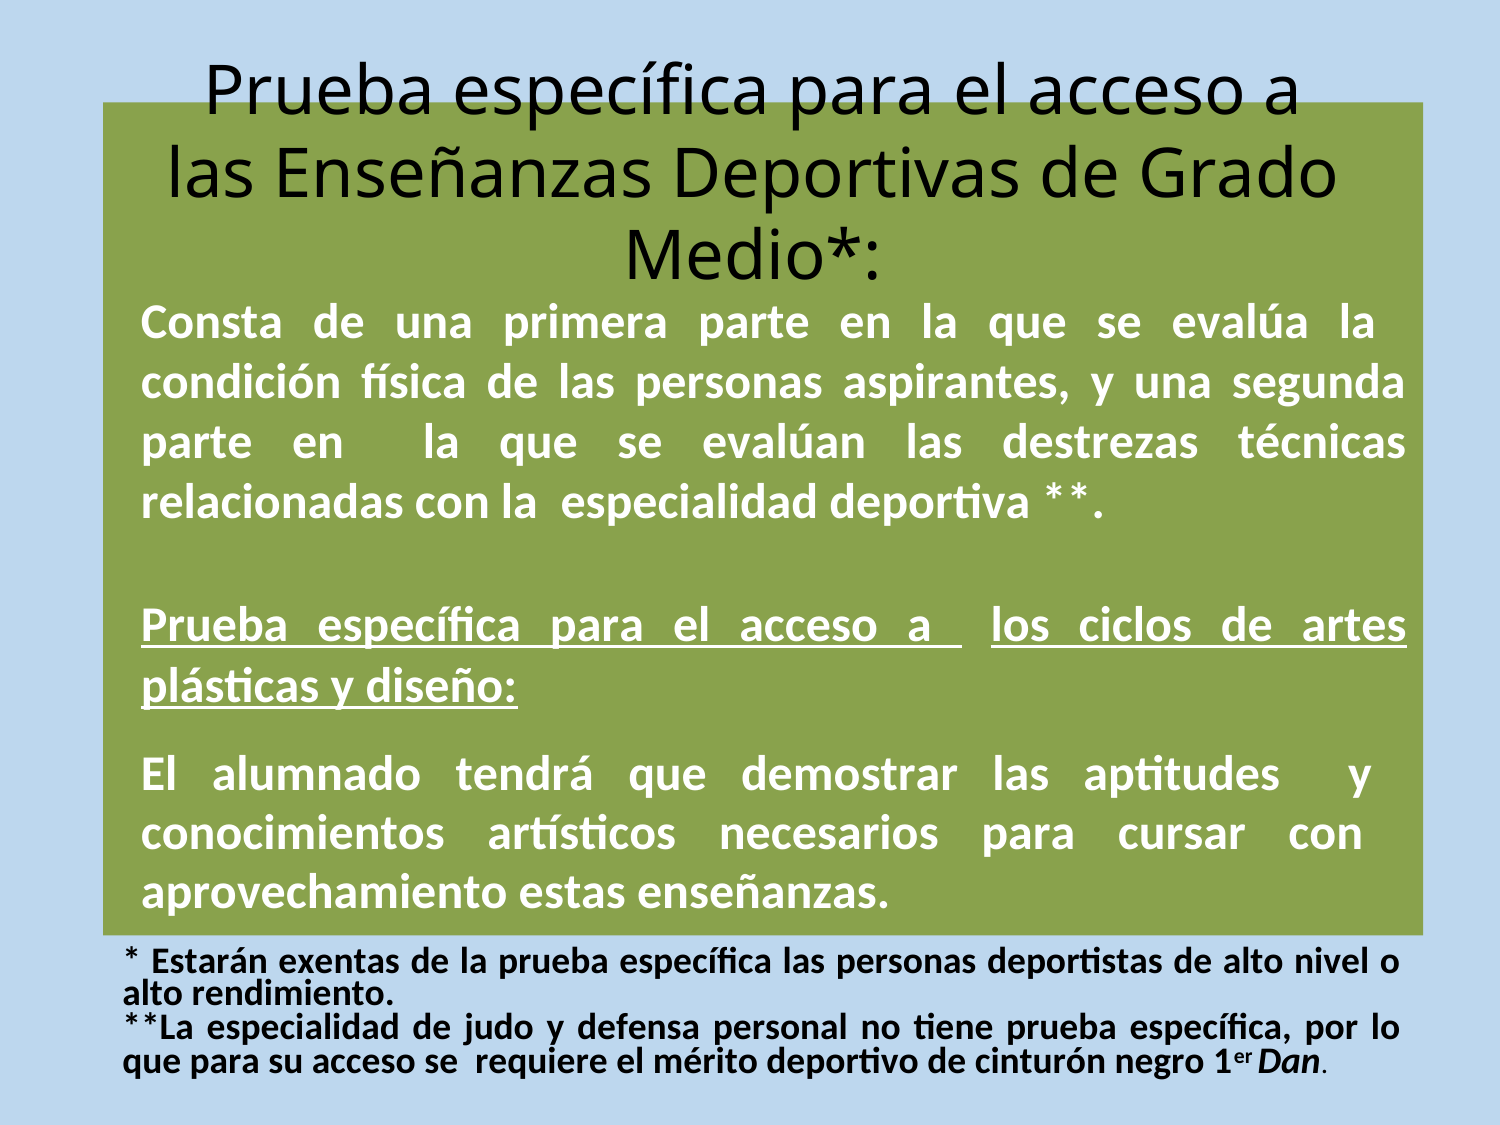

Prueba especíﬁca para el acceso a
las Enseñanzas Deportivas de Grado Medio*:
Consta de una primera parte en la que se evalúa la condición física de las personas aspirantes, y una segunda parte en la que se evalúan las destrezas técnicas relacionadas con la especialidad deportiva **.
Prueba especíﬁca para el acceso a los ciclos de artes plásticas y diseño:
El alumnado tendrá que demostrar las aptitudes y conocimientos artísticos necesarios para cursar con aprovechamiento estas enseñanzas.
* Estarán exentas de la prueba especíﬁca las personas deportistas de alto nivel o alto rendimiento.
**La especialidad de judo y defensa personal no tiene prueba especíﬁca, por lo que para su acceso se requiere el mérito deportivo de cinturón negro 1er Dan.